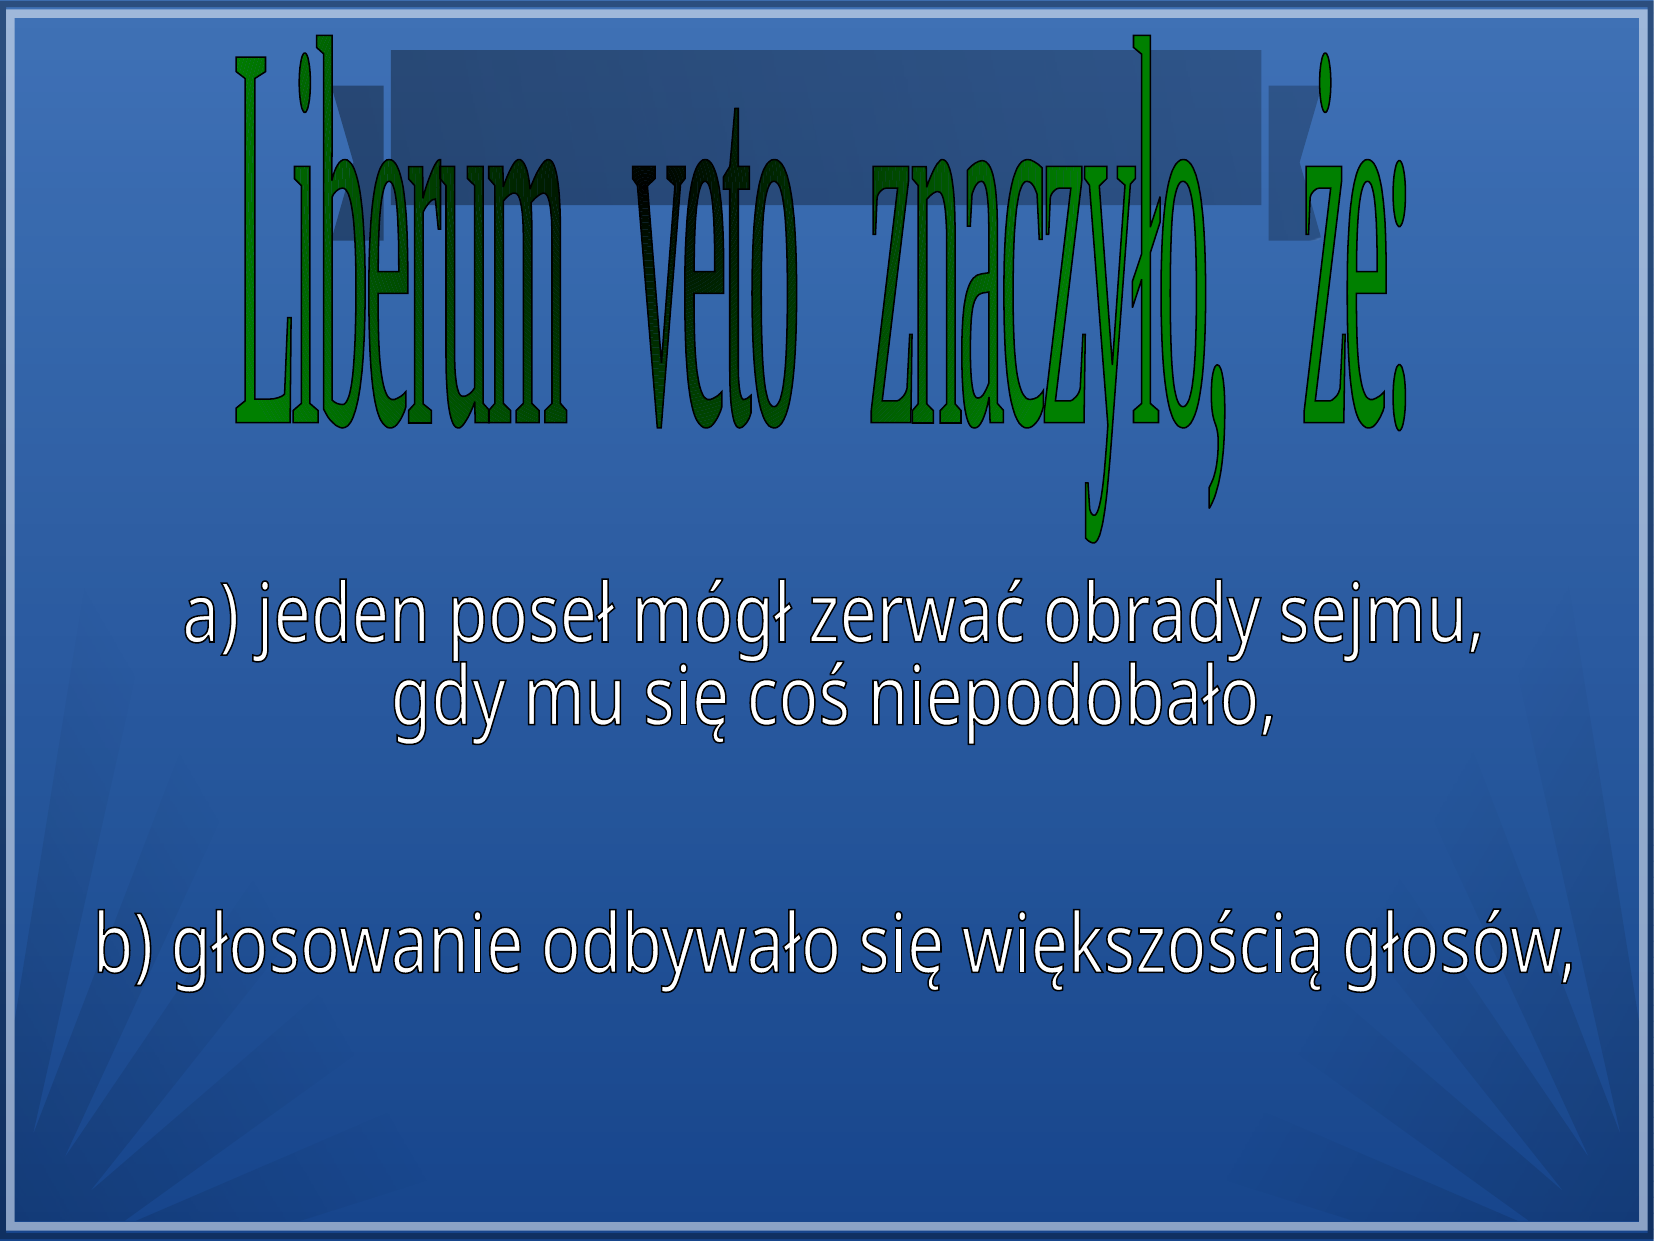

Liberum veto znaczyło, że:
a) jeden poseł mógł zerwać obrady sejmu,
gdy mu się coś niepodobało,
b) głosowanie odbywało się większością głosów,